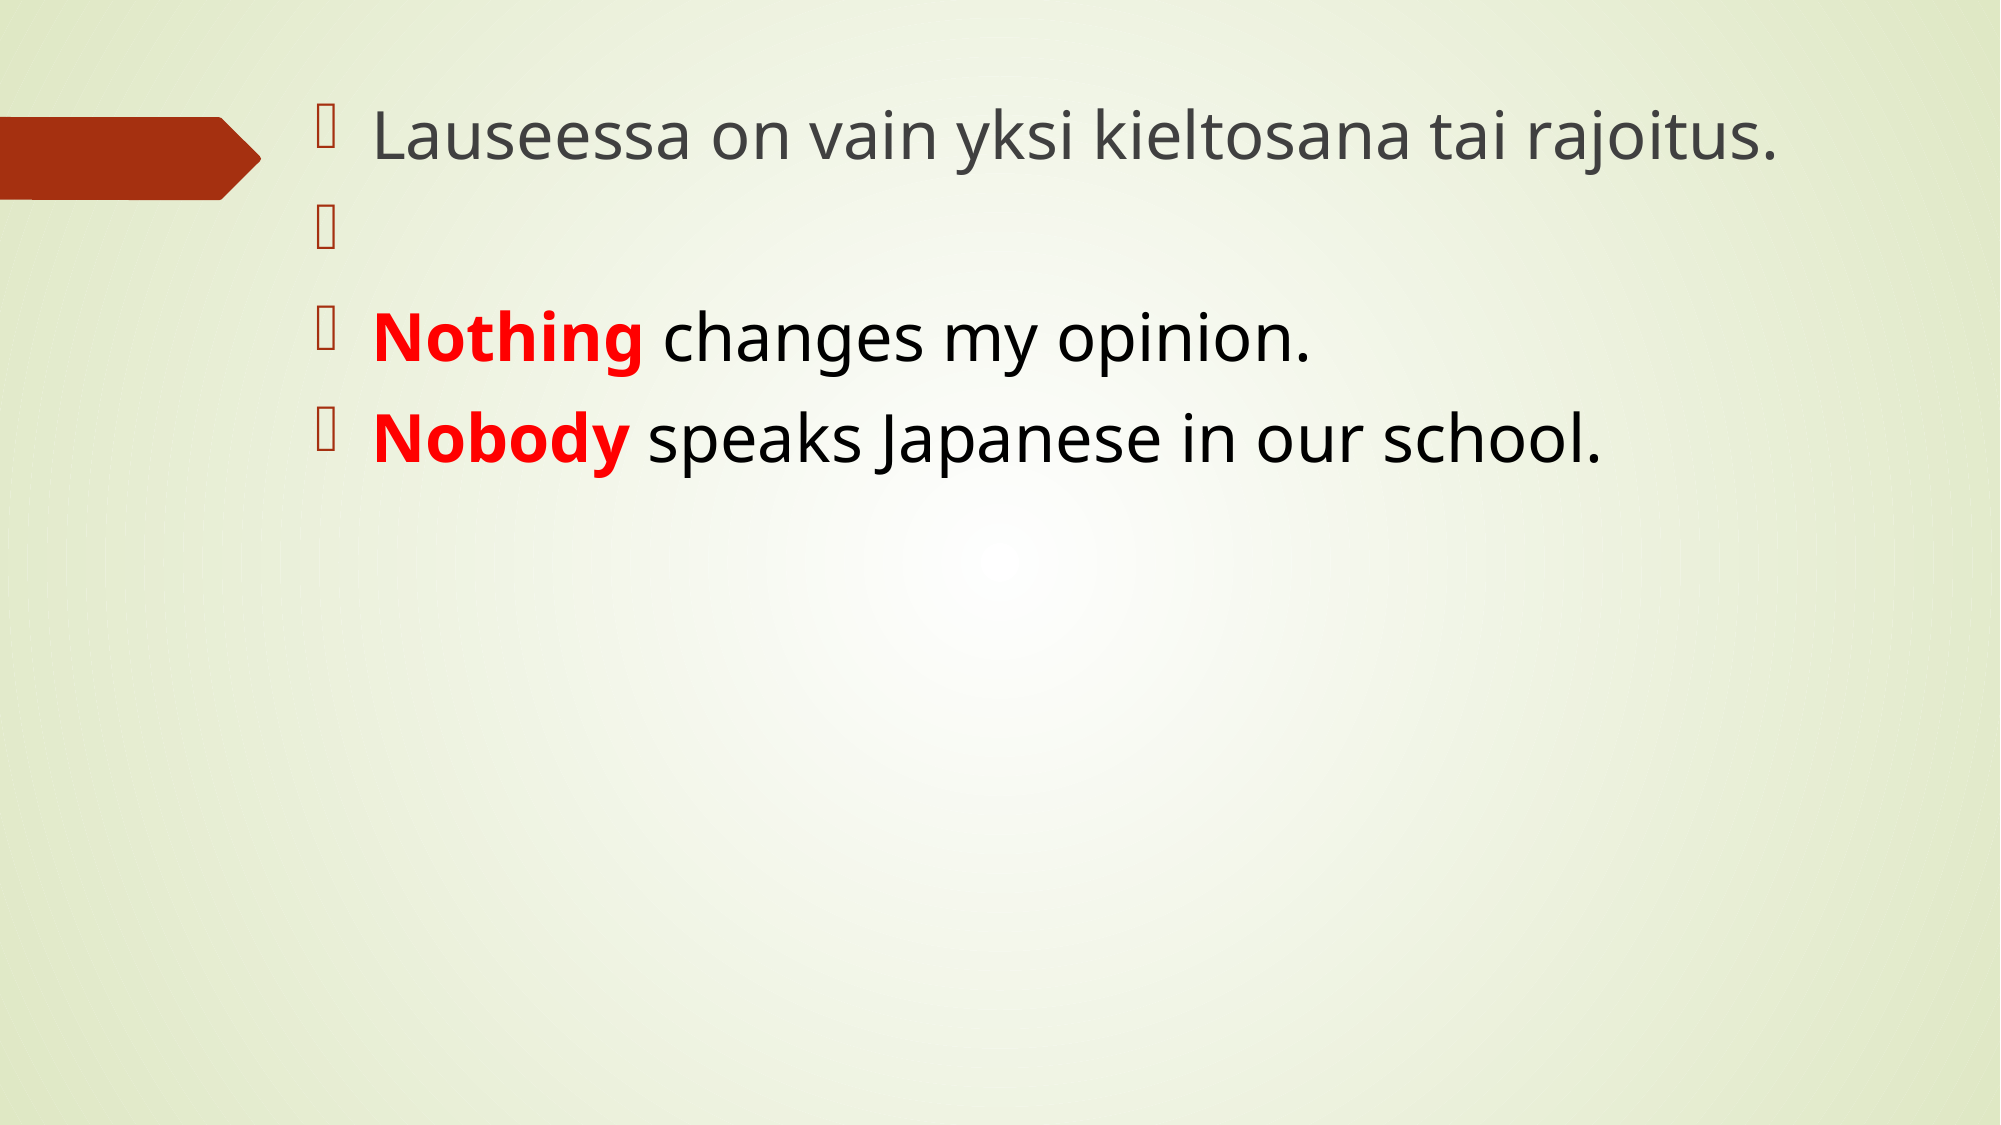

# Lauseessa on vain yksi kieltosana tai rajoitus.
Nothing changes my opinion.
Nobody speaks Japanese in our school.